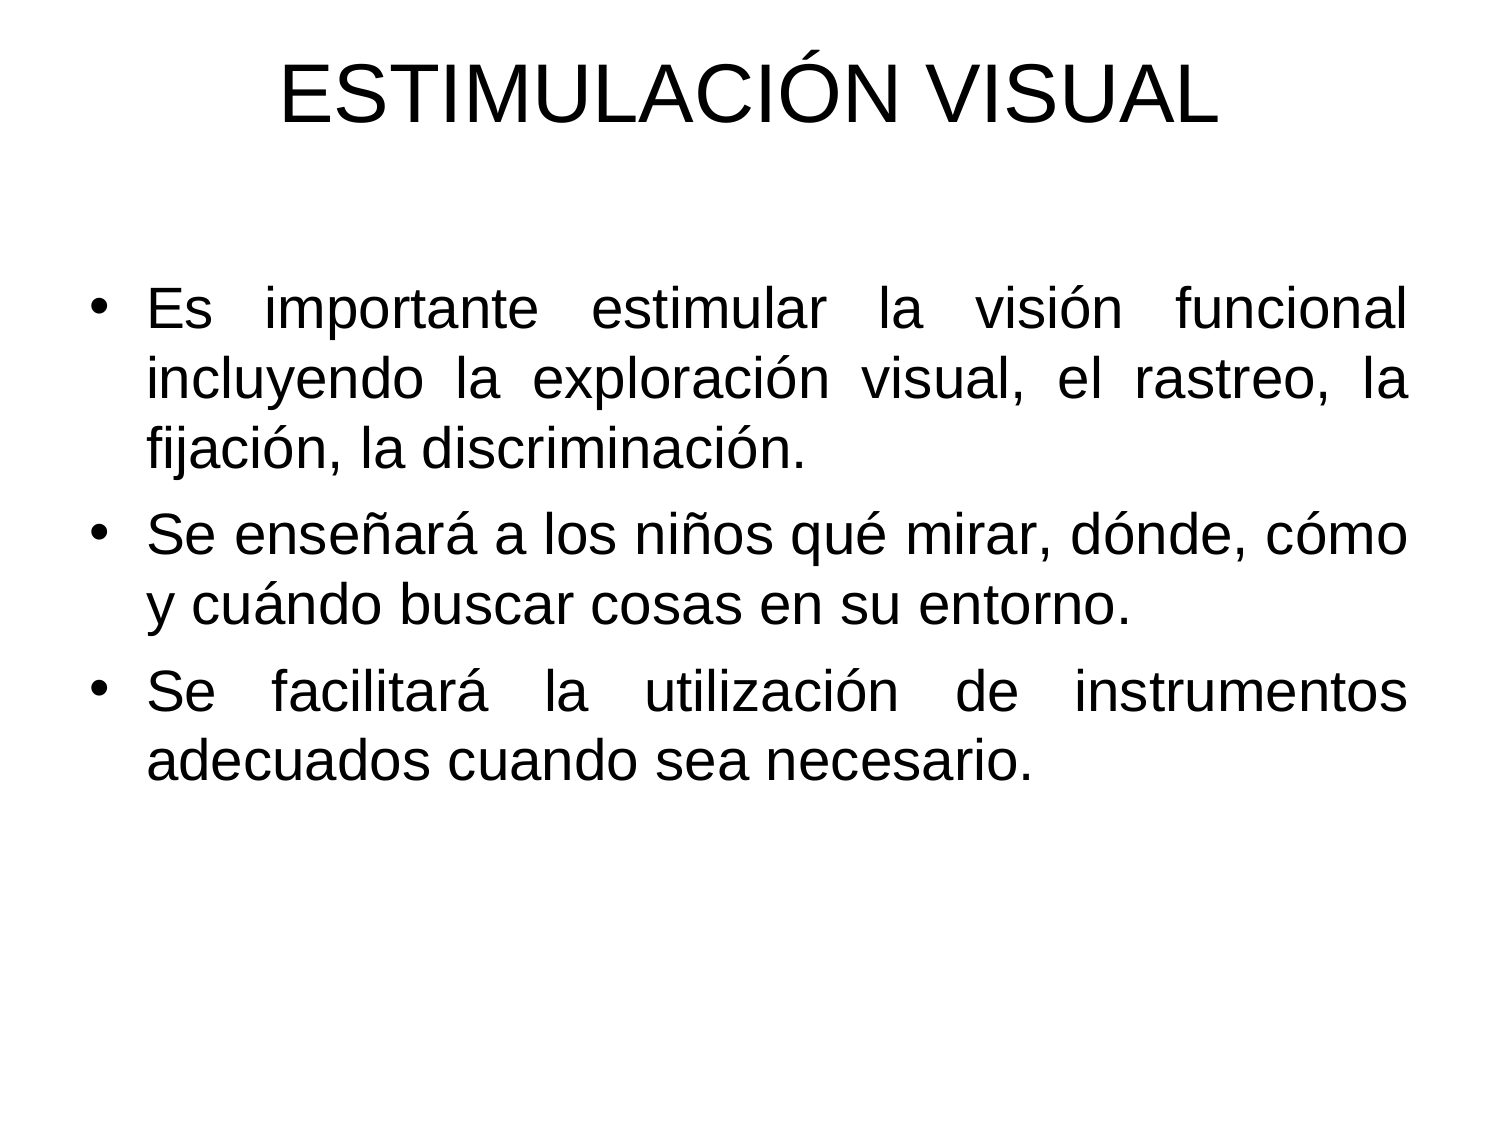

# ESTIMULACIÓN VISUAL
Es importante estimular la visión funcional incluyendo la exploración visual, el rastreo, la fijación, la discriminación.
Se enseñará a los niños qué mirar, dónde, cómo y cuándo buscar cosas en su entorno.
Se facilitará la utilización de instrumentos adecuados cuando sea necesario.